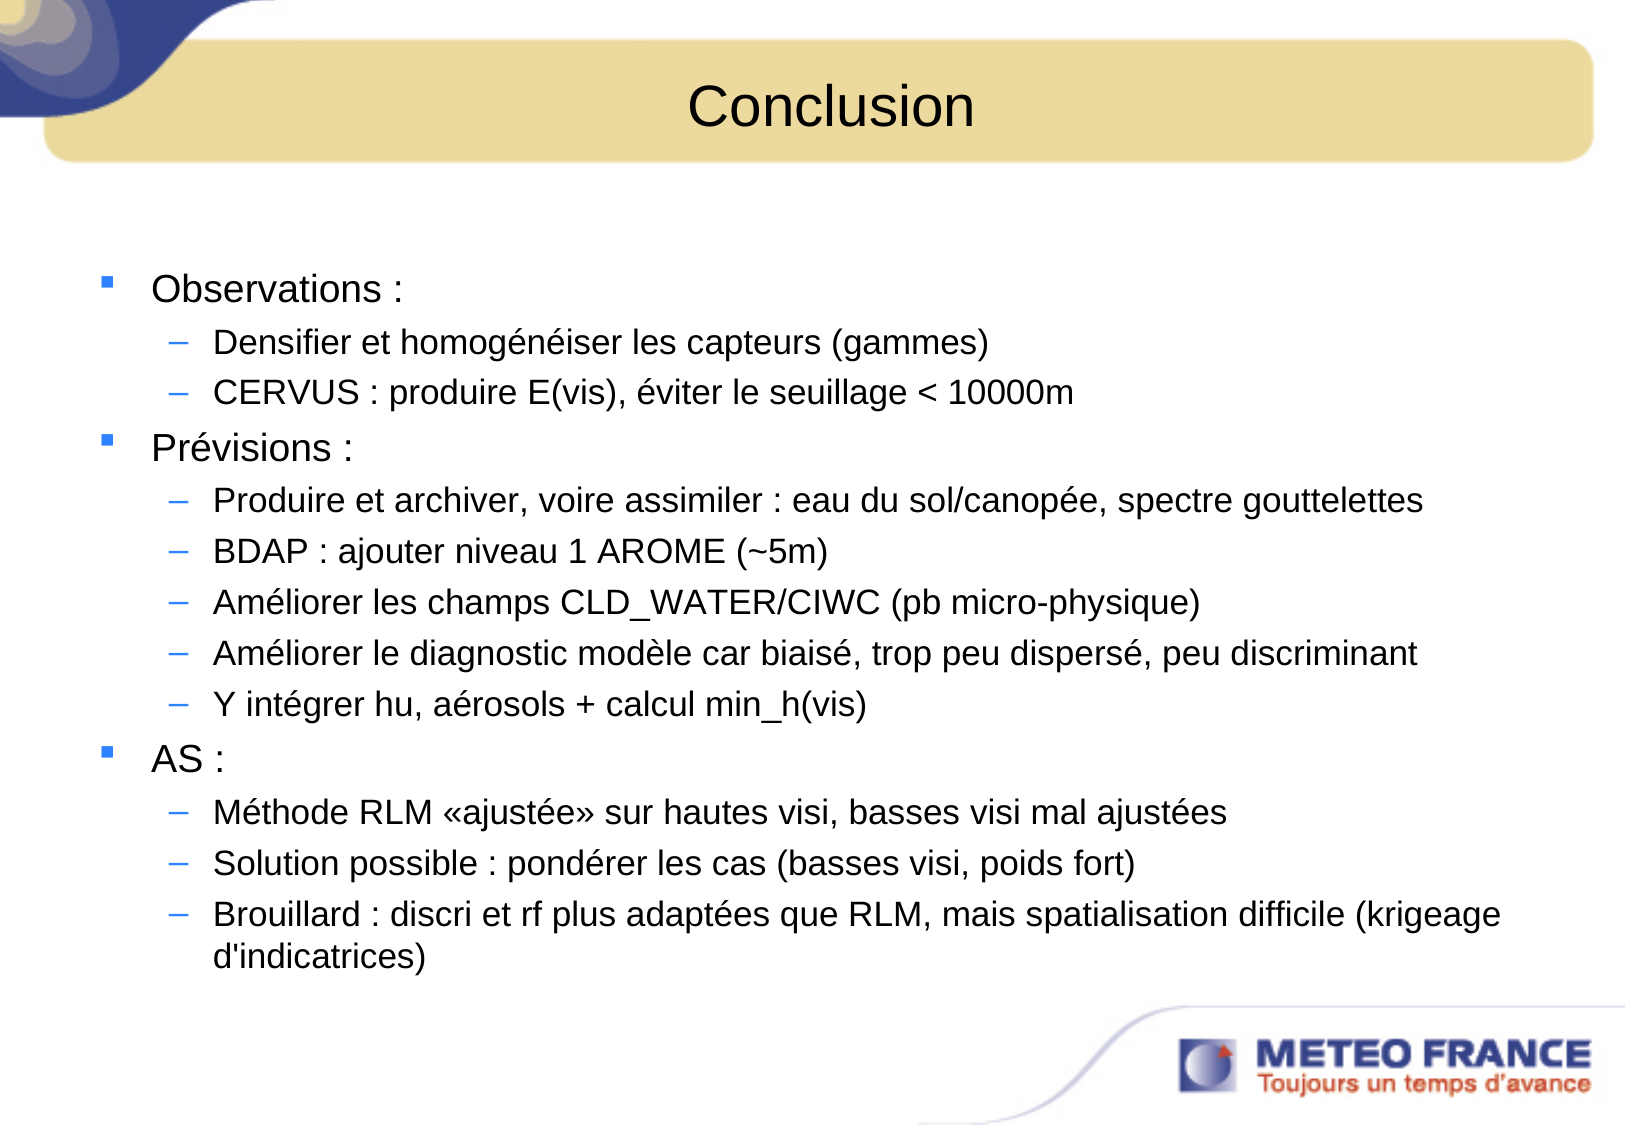

# Conclusion
Observations :
Densifier et homogénéiser les capteurs (gammes)
CERVUS : produire E(vis), éviter le seuillage < 10000m
Prévisions :
Produire et archiver, voire assimiler : eau du sol/canopée, spectre gouttelettes
BDAP : ajouter niveau 1 AROME (~5m)
Améliorer les champs CLD_WATER/CIWC (pb micro-physique)
Améliorer le diagnostic modèle car biaisé, trop peu dispersé, peu discriminant
Y intégrer hu, aérosols + calcul min_h(vis)
AS :
Méthode RLM «ajustée» sur hautes visi, basses visi mal ajustées
Solution possible : pondérer les cas (basses visi, poids fort)
Brouillard : discri et rf plus adaptées que RLM, mais spatialisation difficile (krigeage d'indicatrices)
Techniques et Organisation de la prévision - septembre 2011